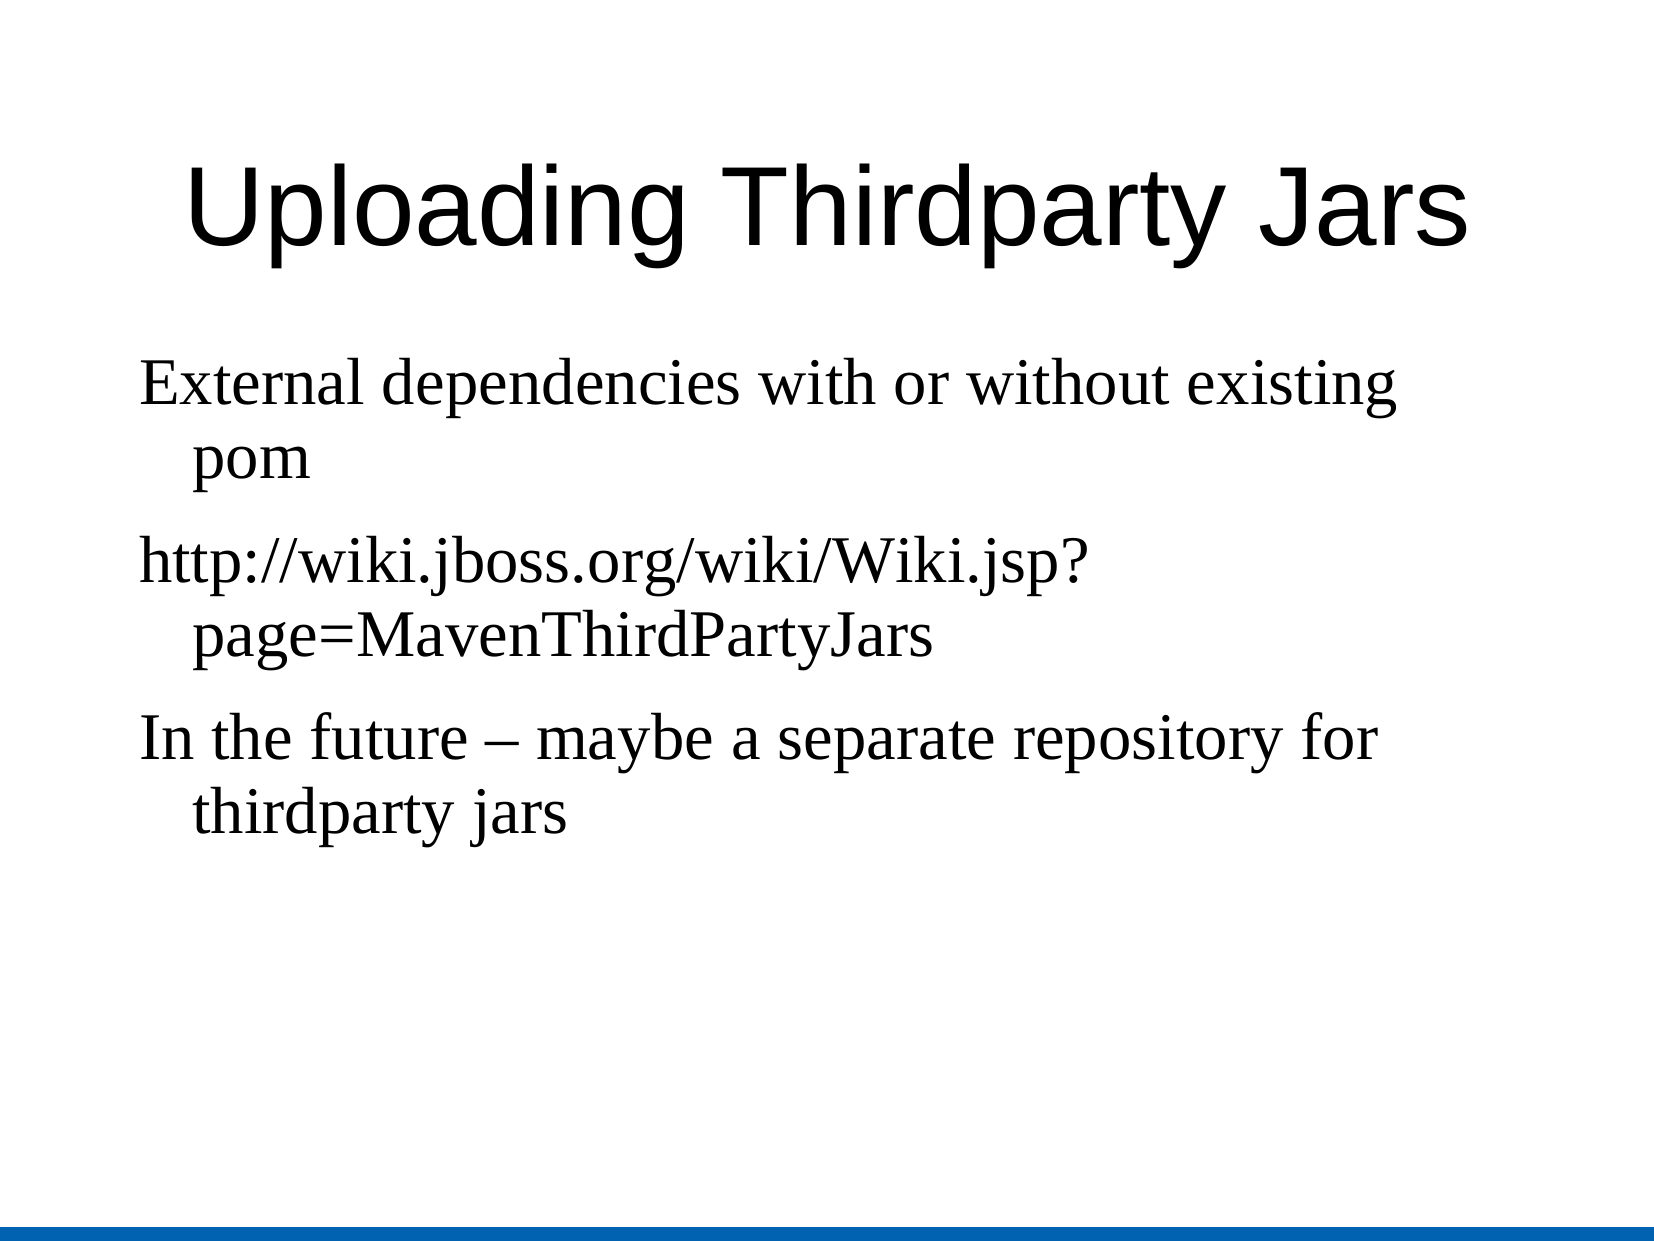

# Uploading Thirdparty Jars
External dependencies with or without existing pom
http://wiki.jboss.org/wiki/Wiki.jsp?page=MavenThirdPartyJars
In the future – maybe a separate repository for thirdparty jars